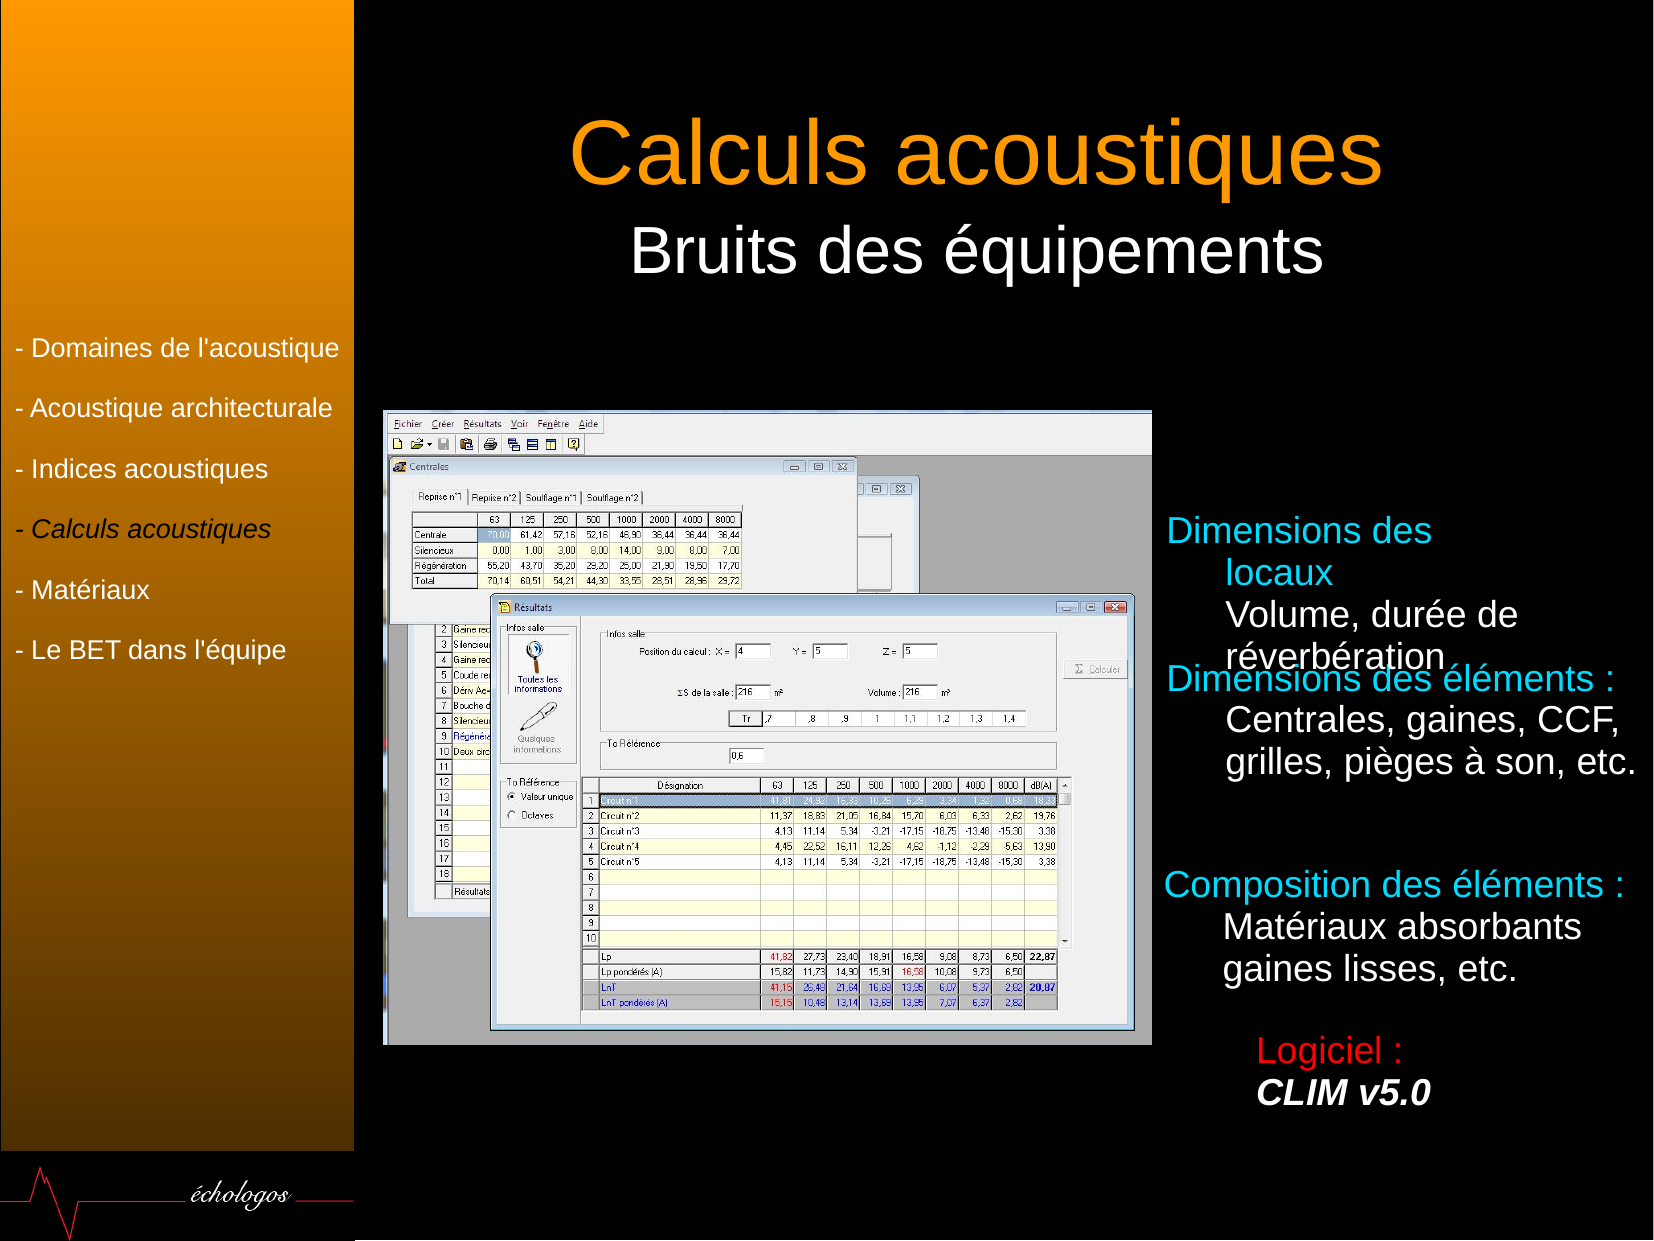

# Calculs acoustiques
Bruits des équipements
- Domaines de l'acoustique
- Acoustique architecturale
- Indices acoustiques
- Calculs acoustiques
- Matériaux
- Le BET dans l'équipe
Dimensions des locaux
Volume, durée de réverbération
Dimensions des éléments :
Centrales, gaines, CCF,
grilles, pièges à son, etc.
Composition des éléments :
Matériaux absorbants
gaines lisses, etc.
Logiciel :
CLIM v5.0